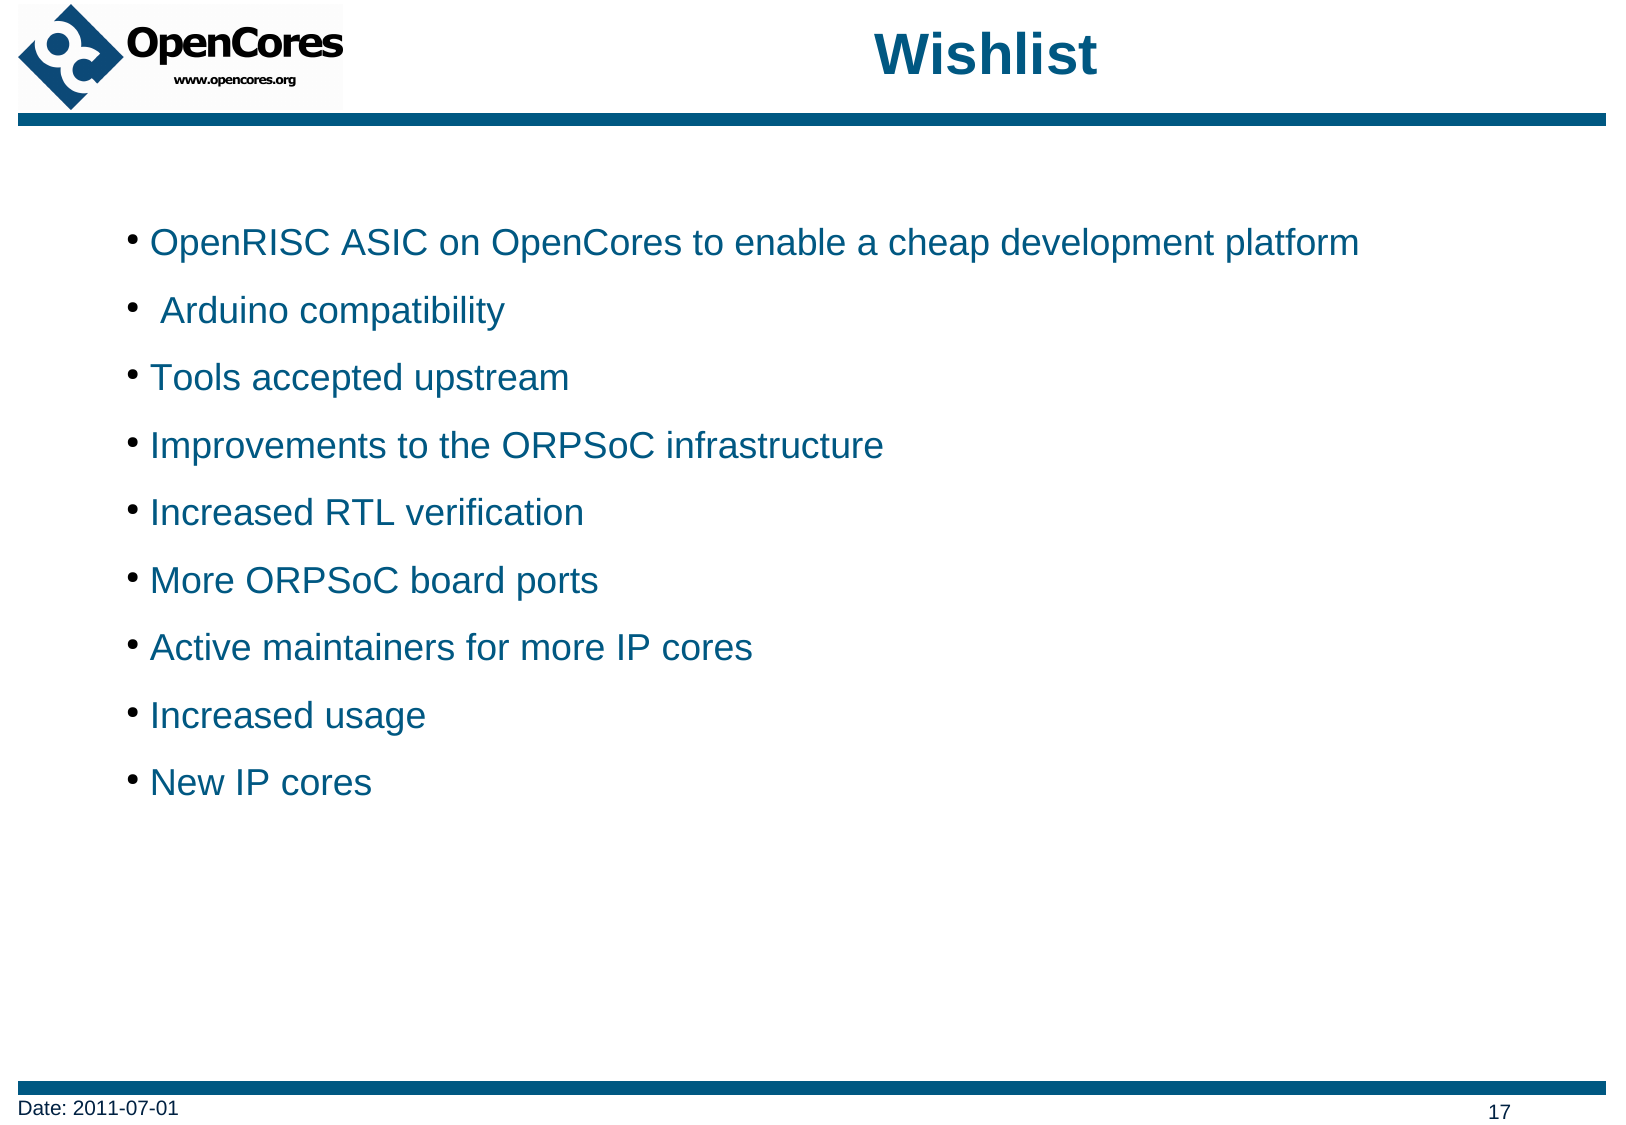

Wishlist
 OpenRISC ASIC on OpenCores to enable a cheap development platform
 Arduino compatibility
 Tools accepted upstream
 Improvements to the ORPSoC infrastructure
 Increased RTL verification
 More ORPSoC board ports
 Active maintainers for more IP cores
 Increased usage
 New IP cores